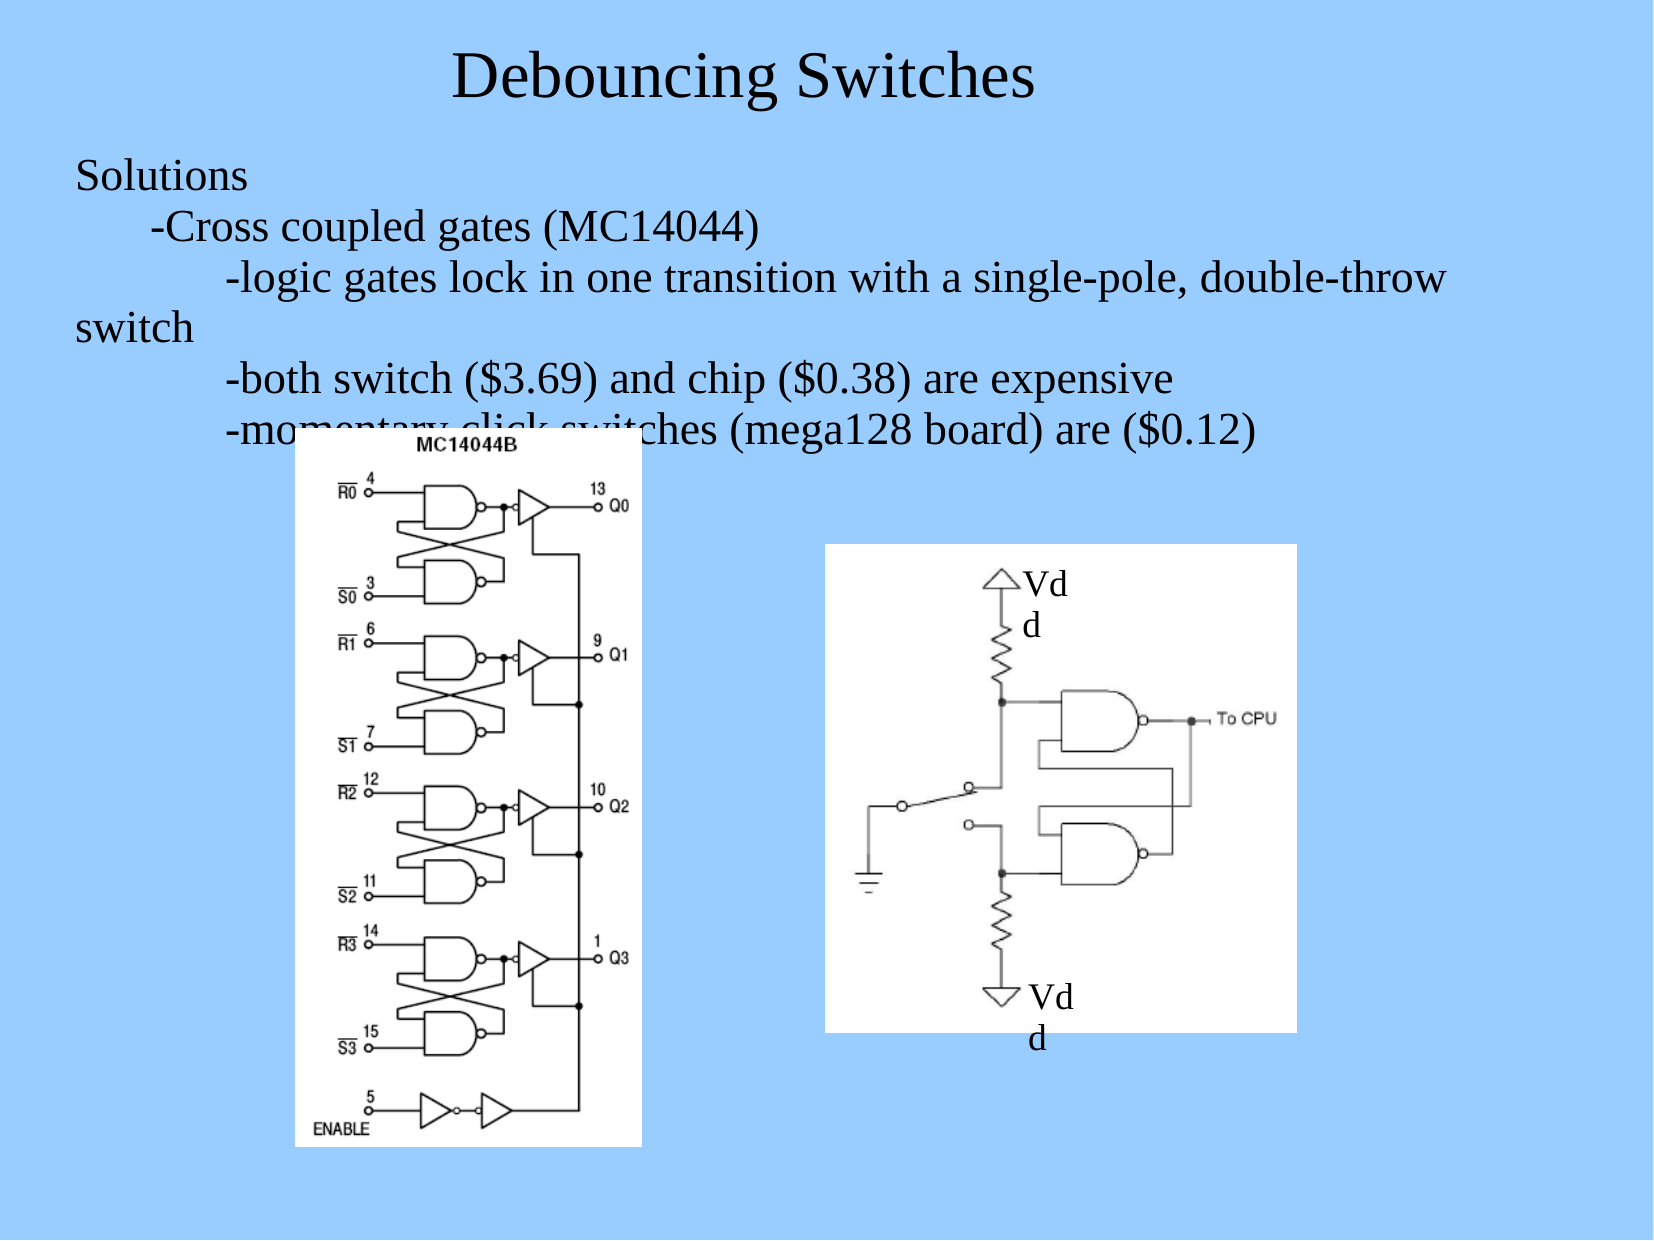

Debouncing Switches
Solutions
	-Cross coupled gates (MC14044)
		-logic gates lock in one transition with a single-pole, double-throw switch
		-both switch ($3.69) and chip ($0.38) are expensive
		-momentary click switches (mega128 board) are ($0.12)
Vdd
Vdd